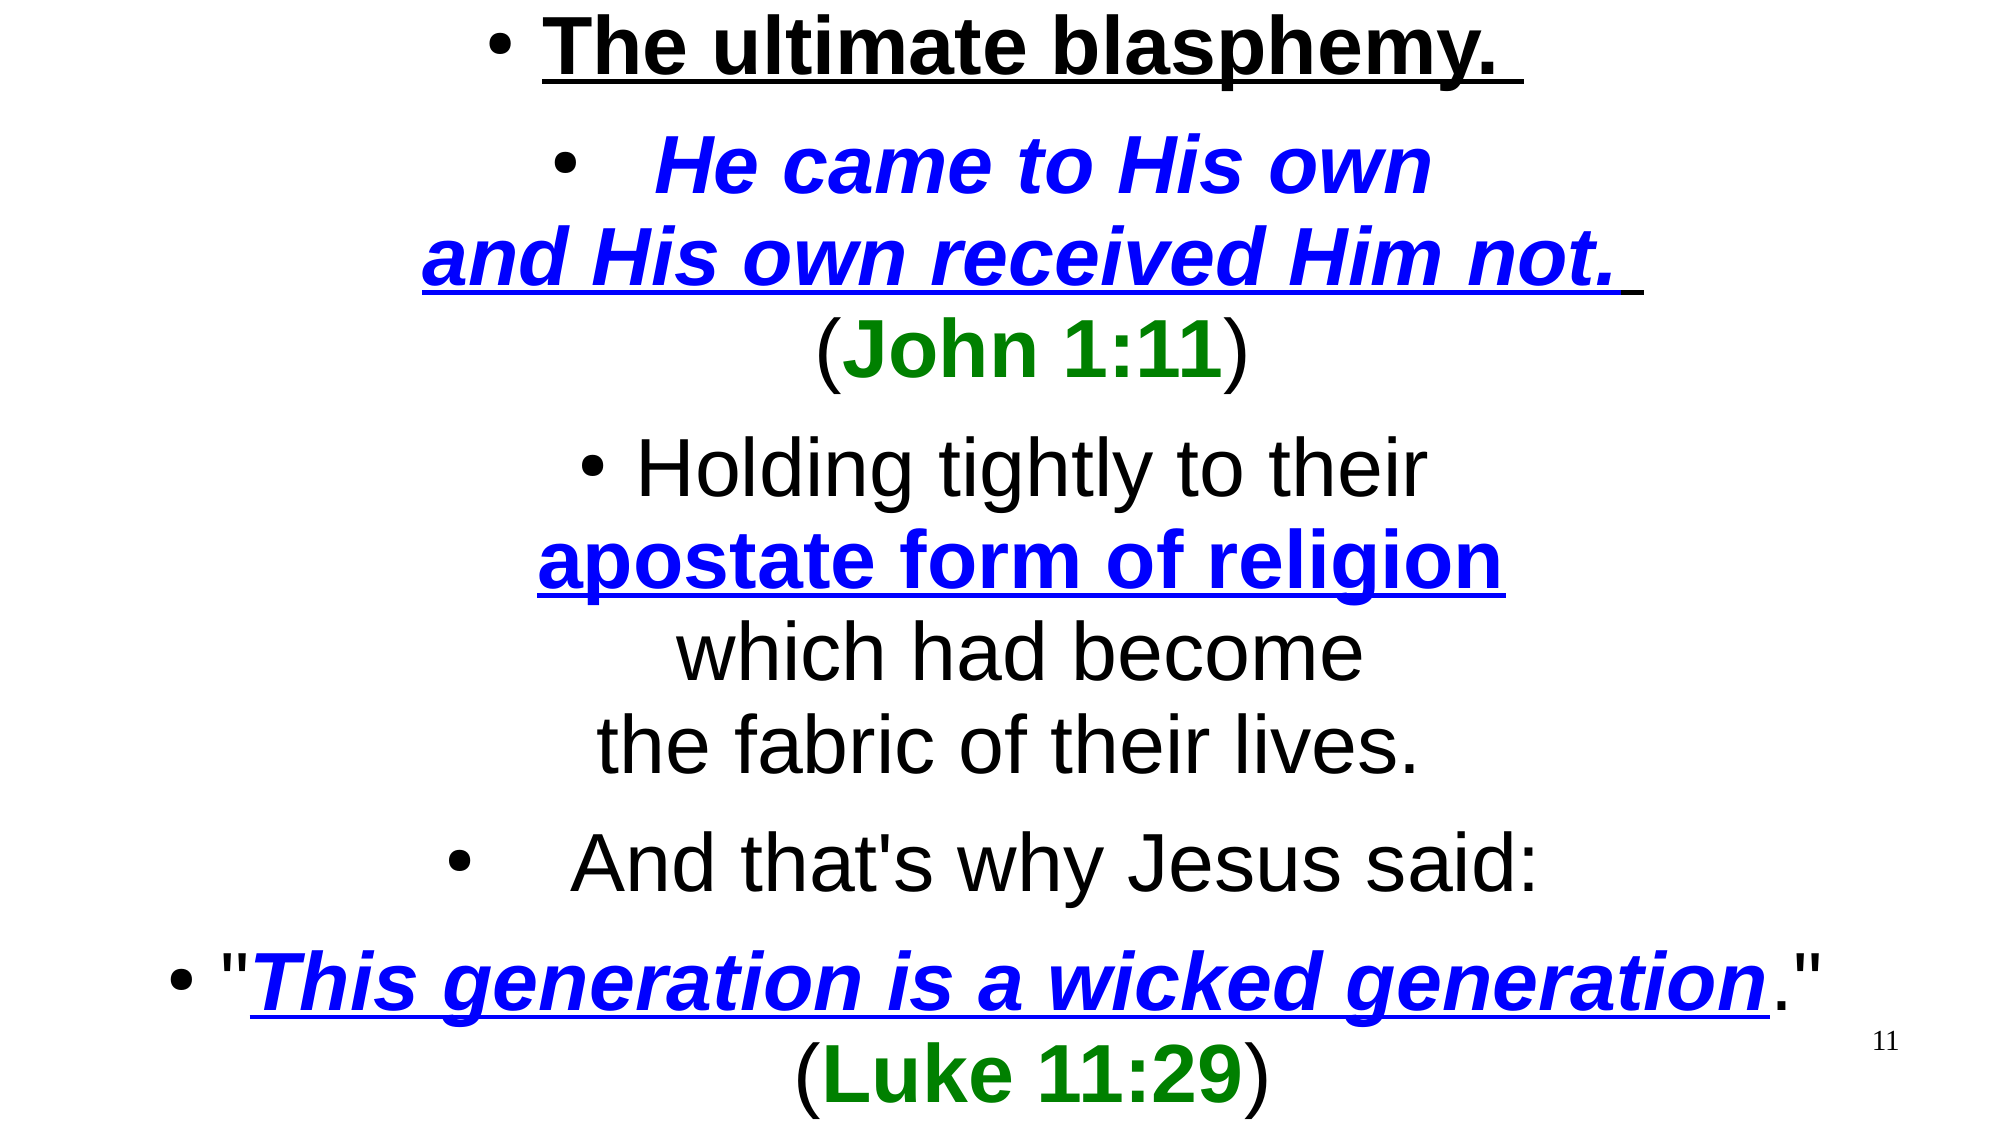

# The ultimate blasphemy.
 He came to His own
and His own received Him not. 
(John 1:11)
Holding tightly to their
apostate form of religion
which had become
the fabric of their lives.
   And that's why Jesus said:
"This generation is a wicked generation."
(Luke 11:29)
11